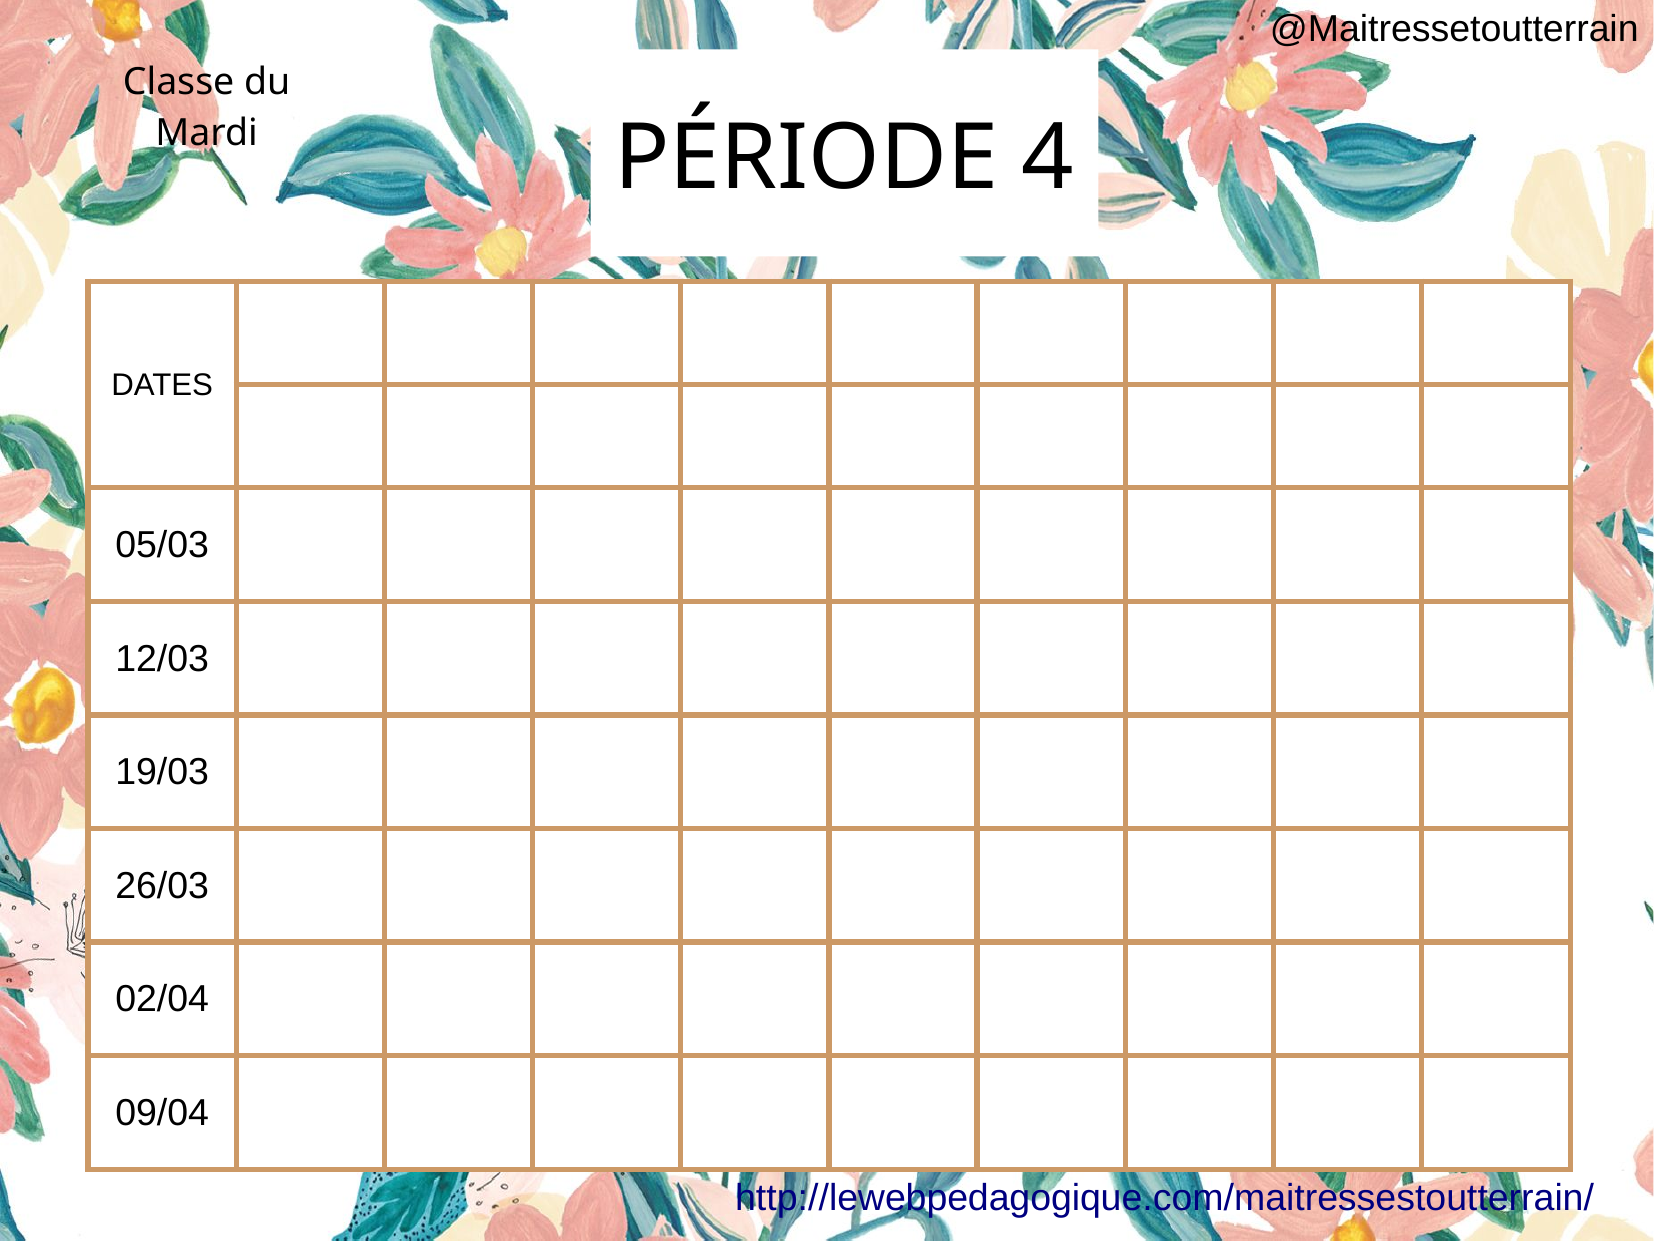

@Maitressetoutterrain
Classe du Mardi
# PÉRIODE 4
| DATES | | | | | | | | | |
| --- | --- | --- | --- | --- | --- | --- | --- | --- | --- |
| | | | | | | | | | |
| 05/03 | | | | | | | | | |
| 12/03 | | | | | | | | | |
| 19/03 | | | | | | | | | |
| 26/03 | | | | | | | | | |
| 02/04 | | | | | | | | | |
| 09/04 | | | | | | | | | |
http://lewebpedagogique.com/maitressestoutterrain/